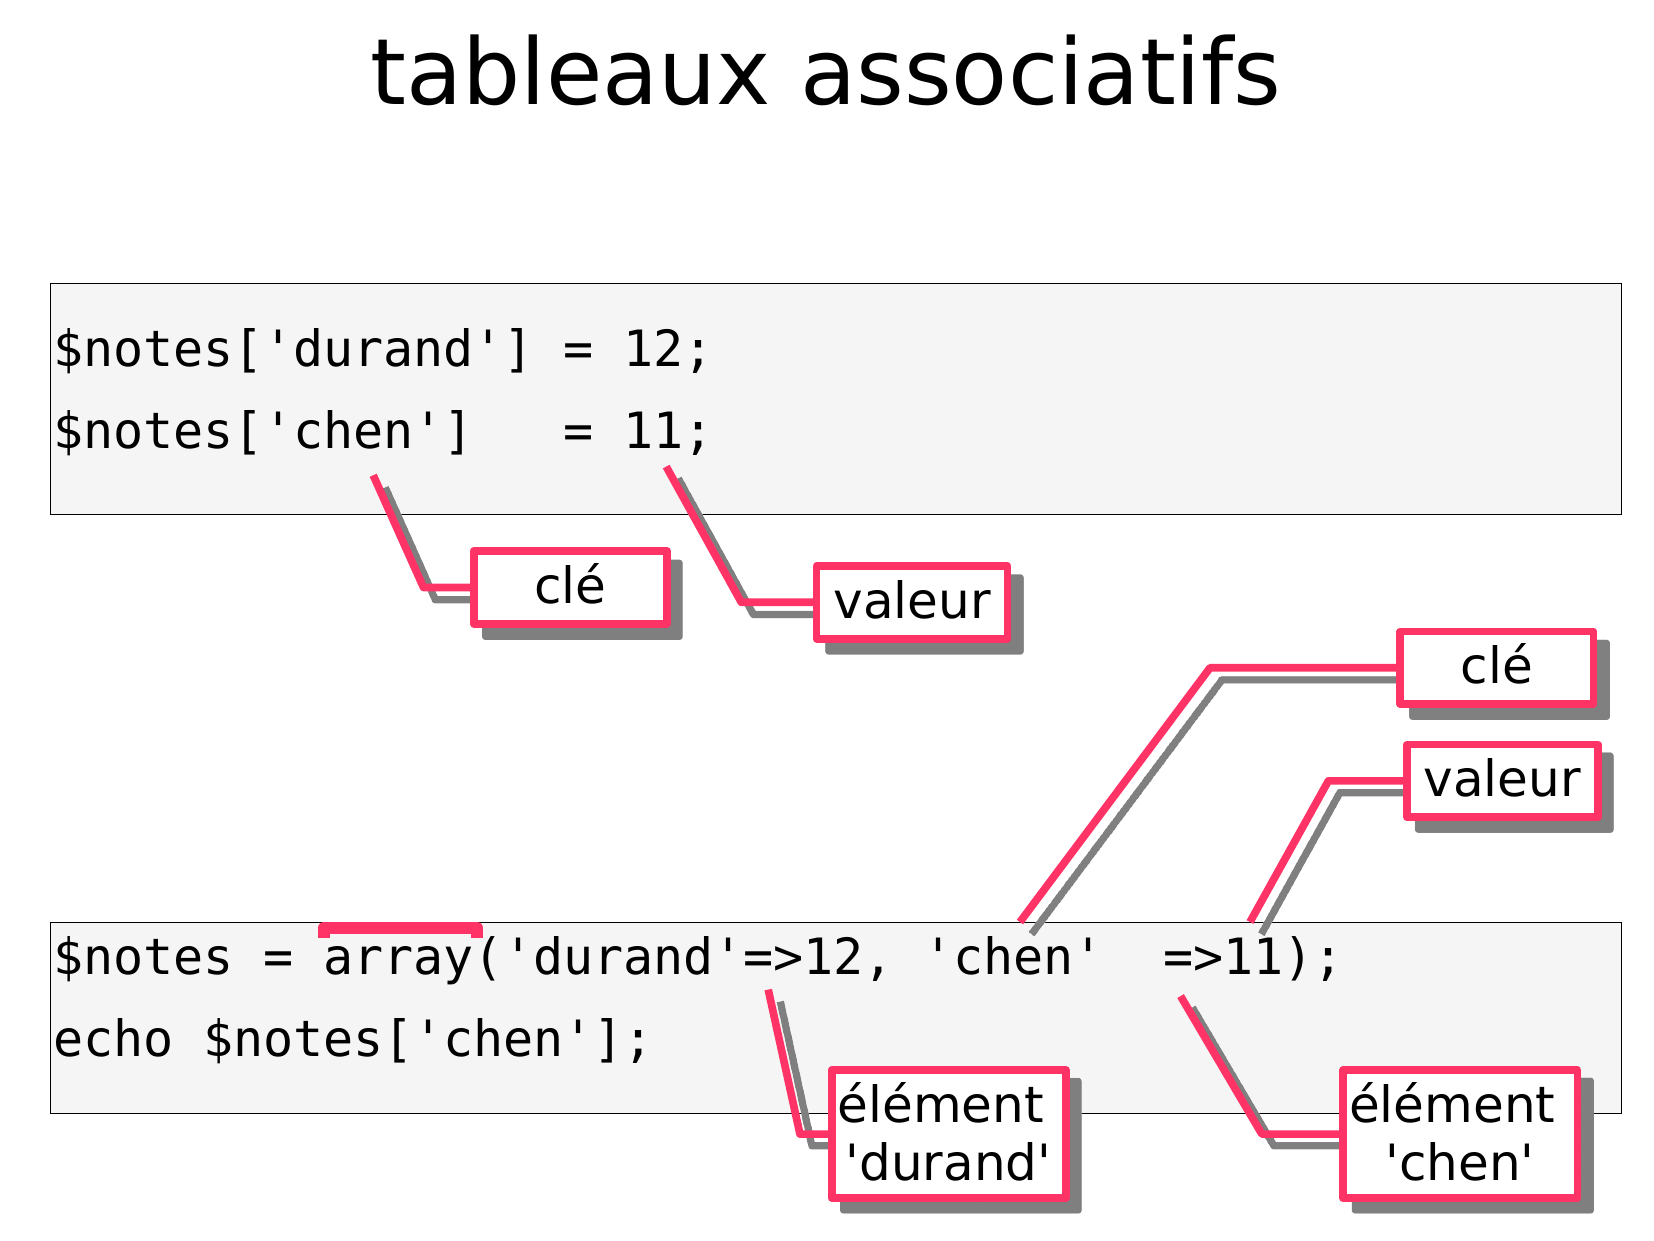

# tableaux associatifs
$notes['durand'] = 12;
$notes['chen'] = 11;
$notes = array('durand'=>12, 'chen' =>11);
echo $notes['chen'];